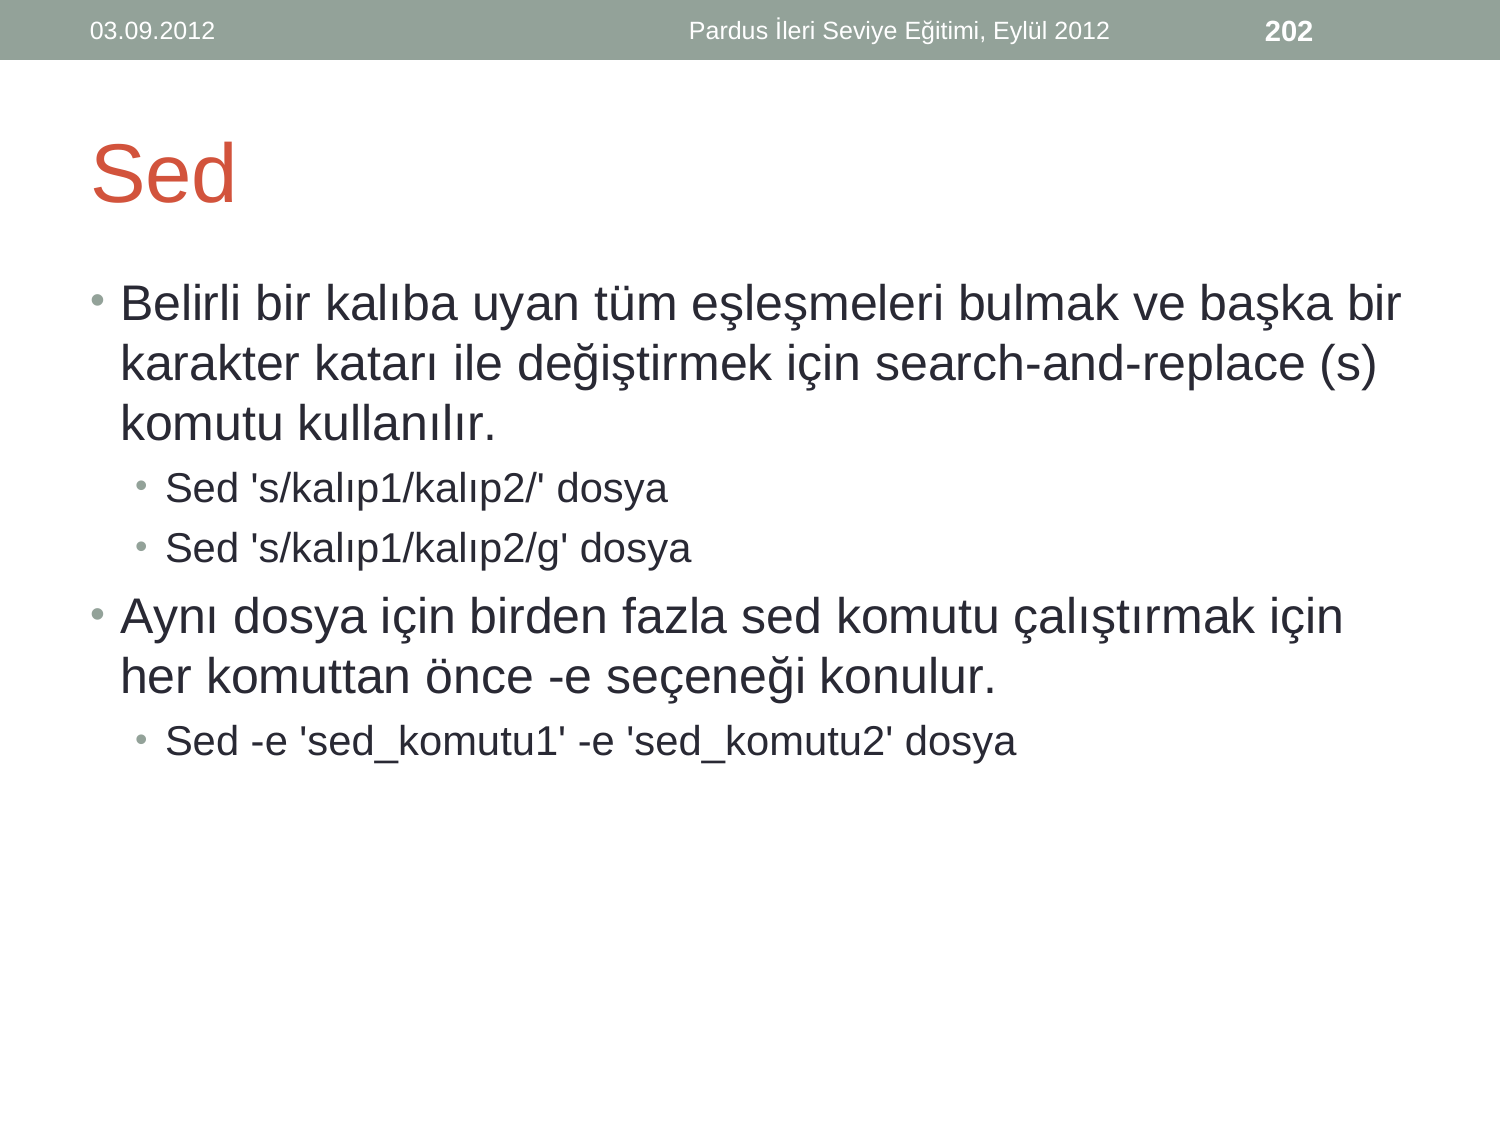

03.09.2012
Pardus İleri Seviye Eğitimi, Eylül 2012
# Sed
Belirli bir kalıba uyan tüm eşleşmeleri bulmak ve başka bir karakter katarı ile değiştirmek için search-and-replace (s) komutu kullanılır.
Sed 's/kalıp1/kalıp2/' dosya
Sed 's/kalıp1/kalıp2/g' dosya
Aynı dosya için birden fazla sed komutu çalıştırmak için her komuttan önce -e seçeneği konulur.
Sed -e 'sed_komutu1' -e 'sed_komutu2' dosya